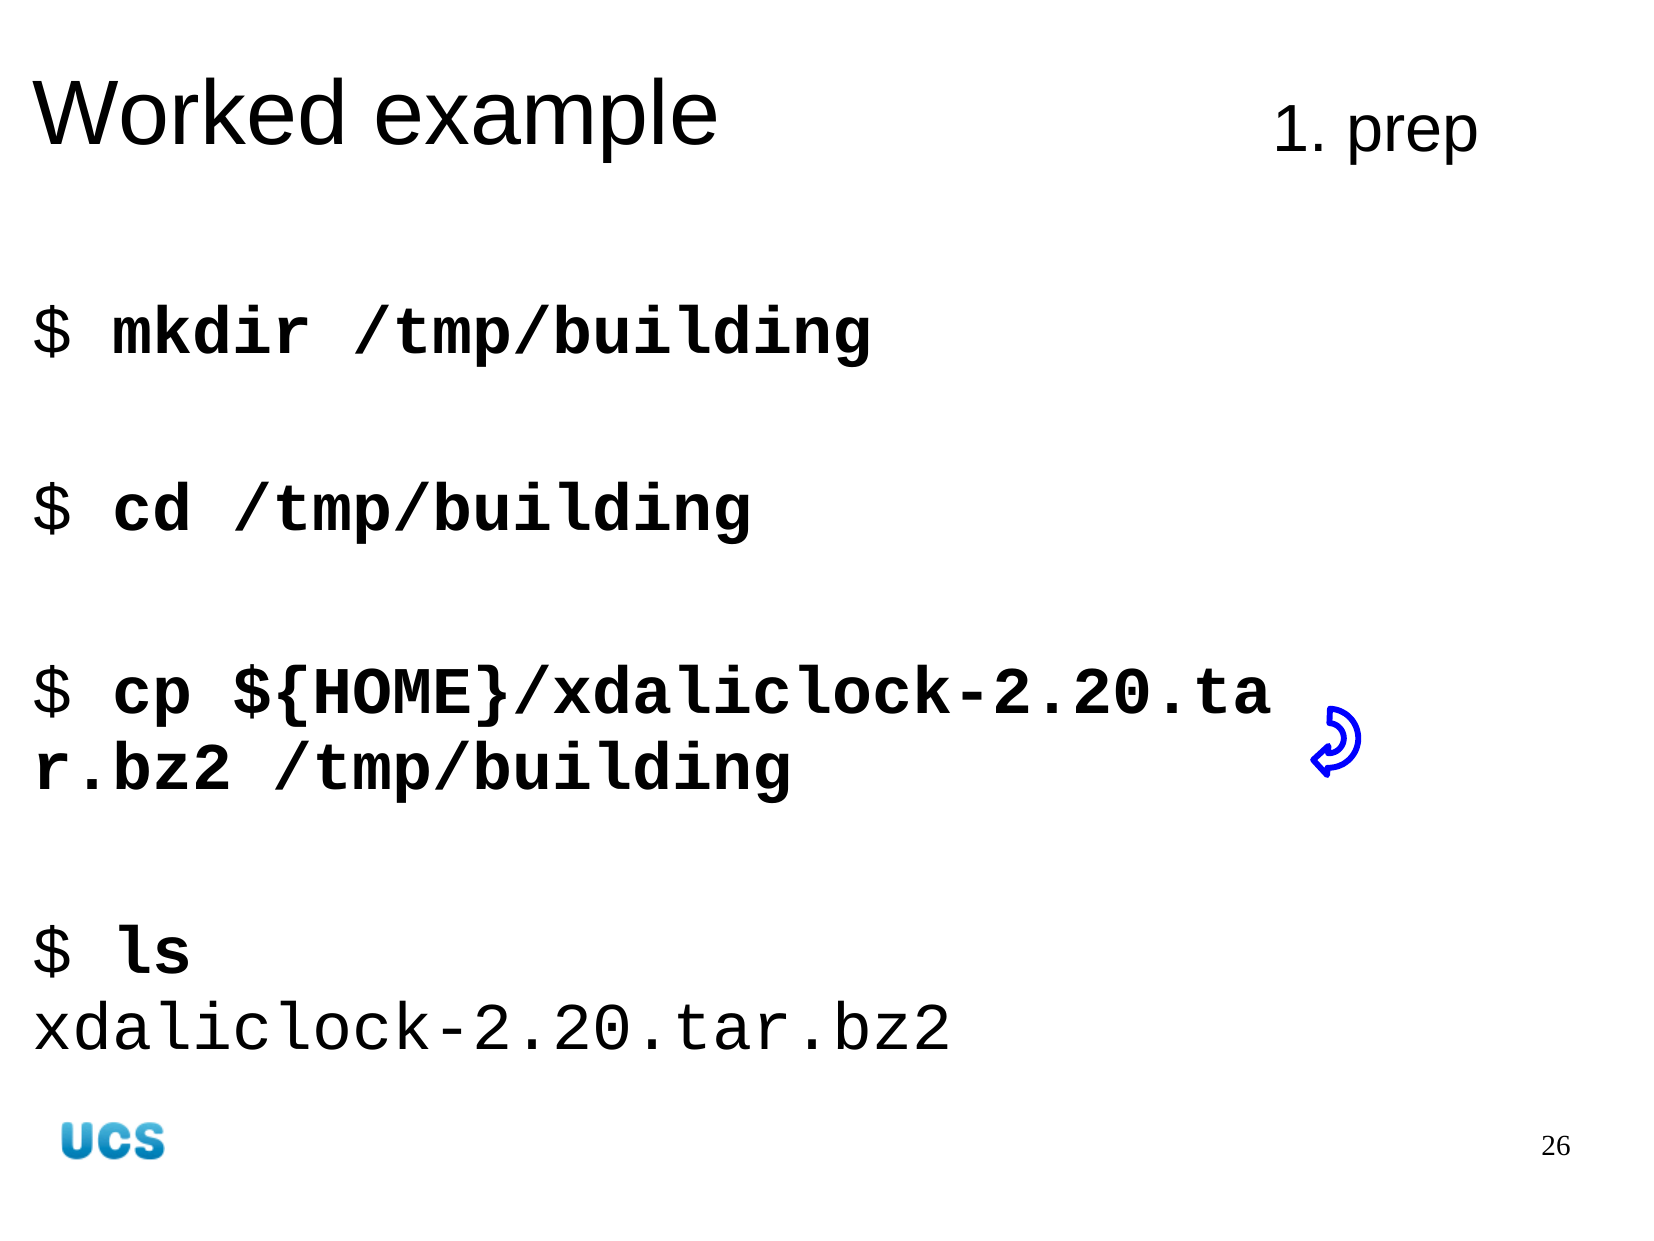

Worked example
1. prep
$ mkdir /tmp/building
$ cd /tmp/building
$ cp ${HOME}/xdaliclock-2.20.ta
r.bz2 /tmp/building
$ ls
xdaliclock-2.20.tar.bz2
26